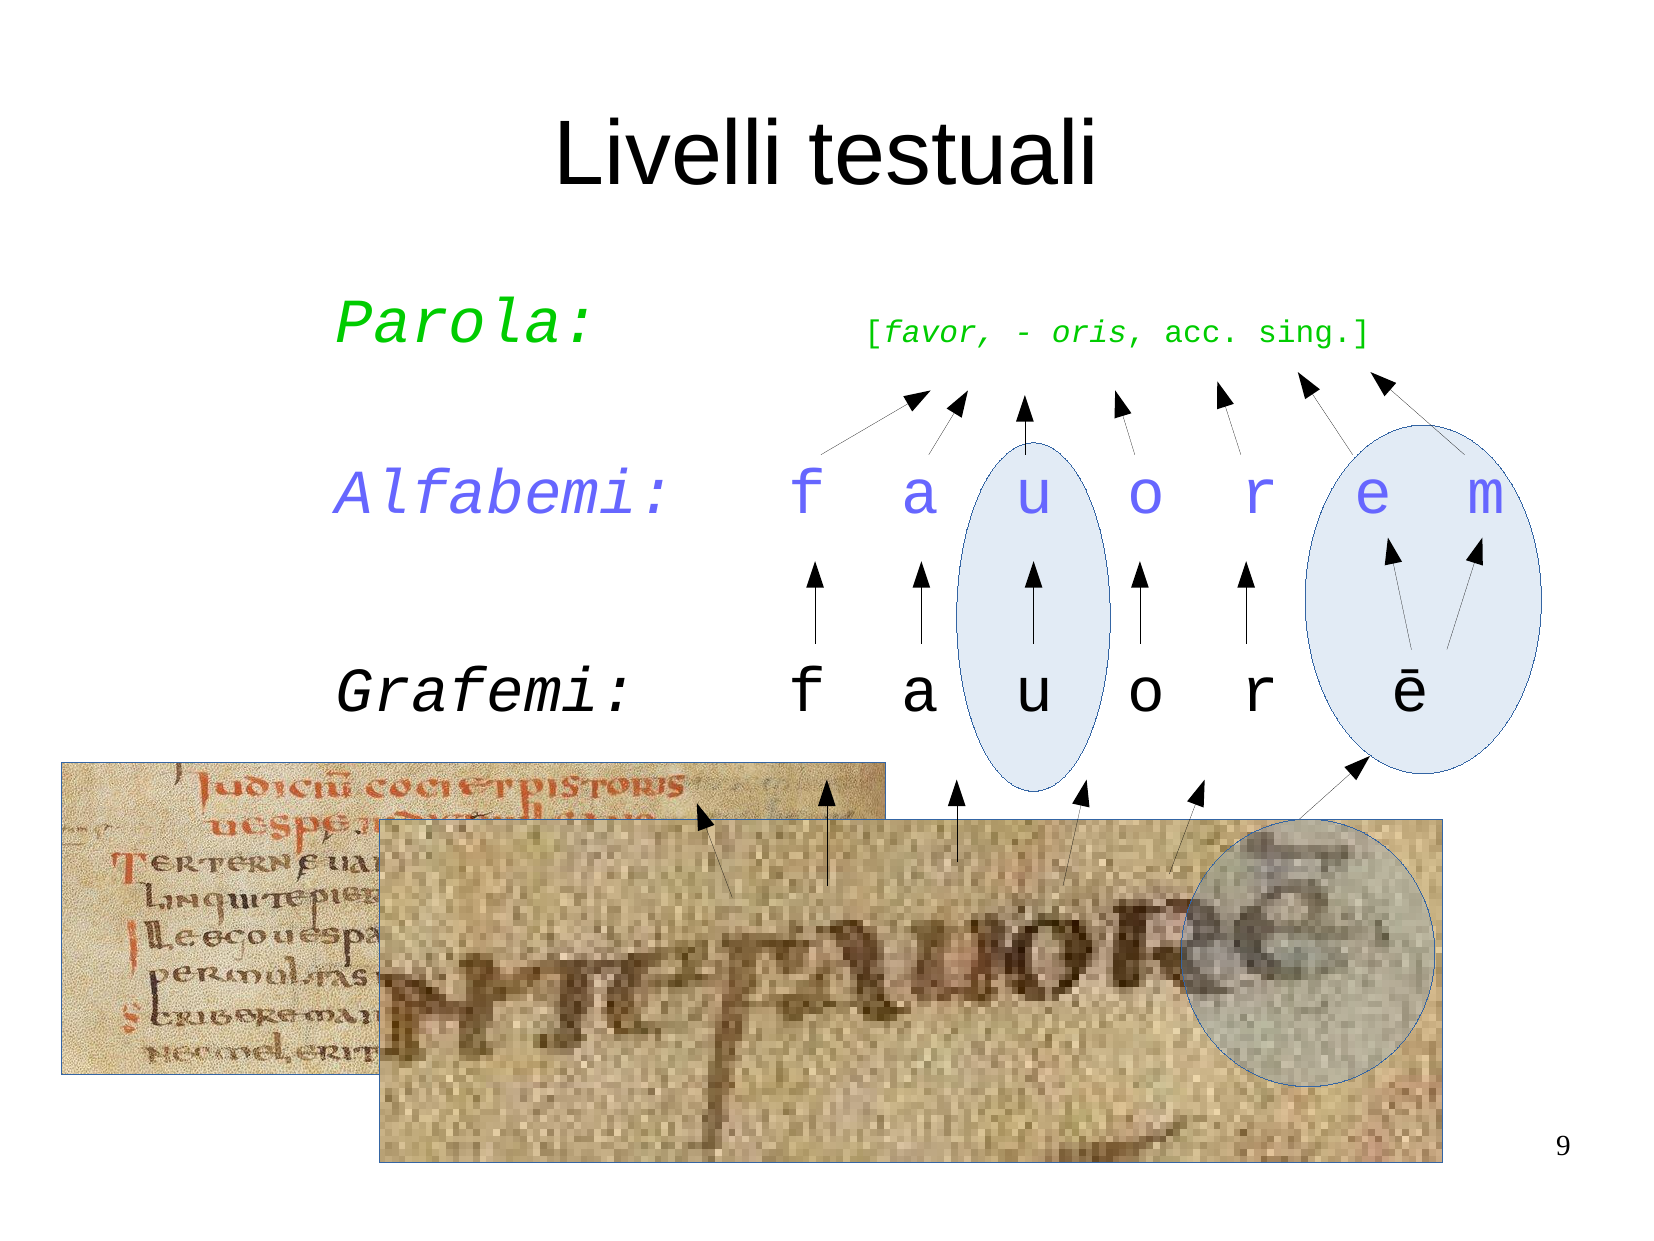

Livelli testuali
# Parola: [favor, - oris, acc. sing.]
Alfabemi: f a u o r e m
Grafemi: f a u o r ē
9